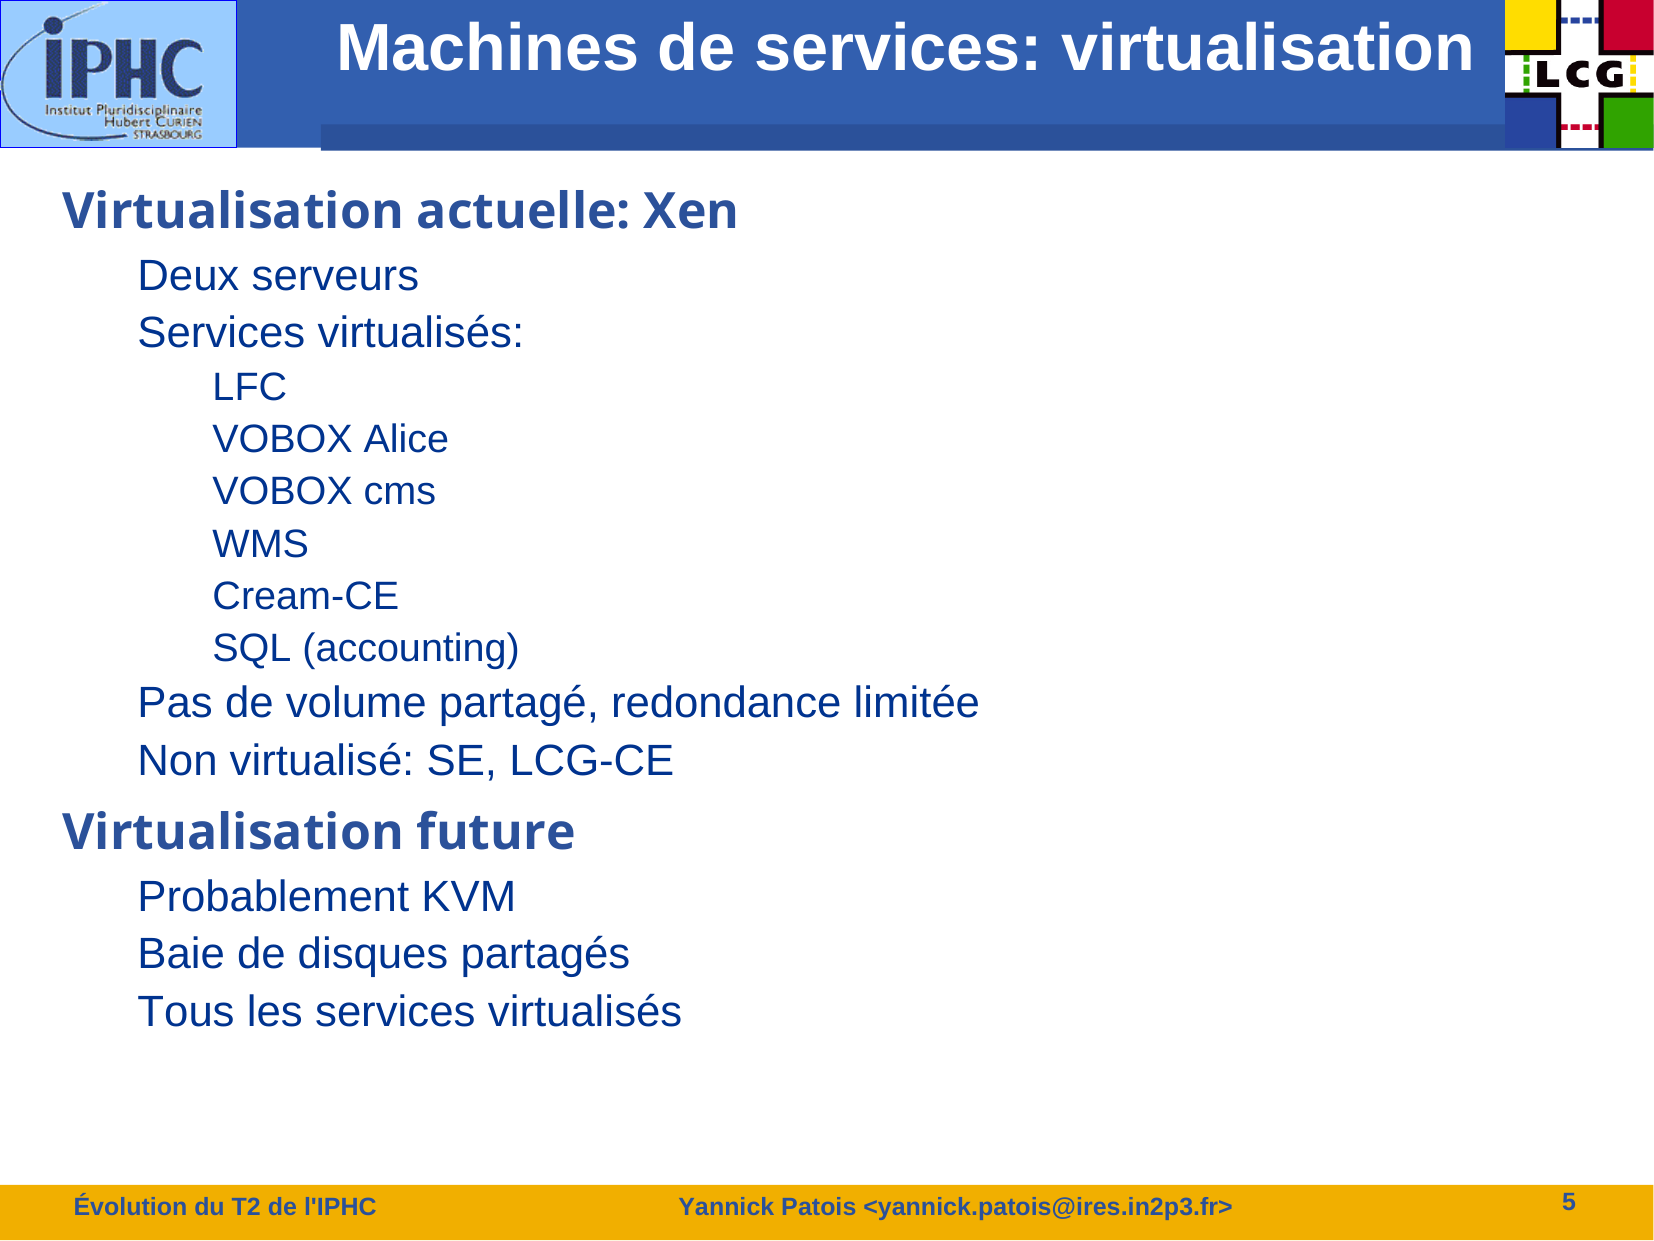

# Machines de services: virtualisation
Virtualisation actuelle: Xen
Deux serveurs
Services virtualisés:
LFC
VOBOX Alice
VOBOX cms
WMS
Cream-CE
SQL (accounting)
Pas de volume partagé, redondance limitée
Non virtualisé: SE, LCG-CE
Virtualisation future
Probablement KVM
Baie de disques partagés
Tous les services virtualisés